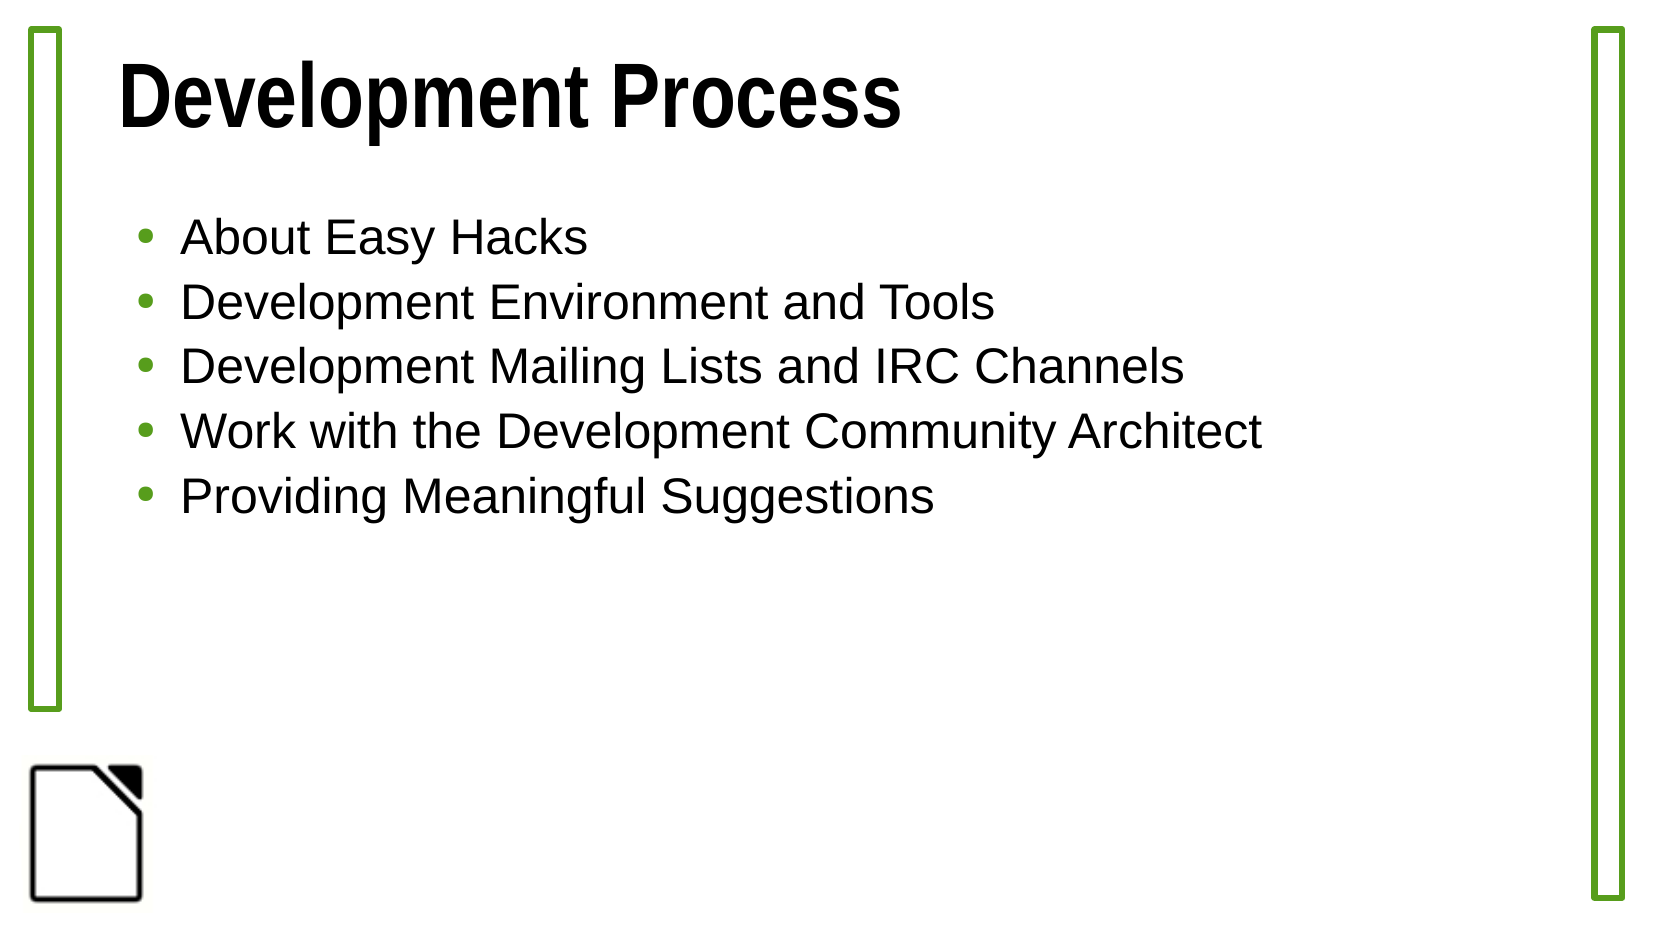

# Development Process
About Easy Hacks
Development Environment and Tools
Development Mailing Lists and IRC Channels
Work with the Development Community Architect
Providing Meaningful Suggestions